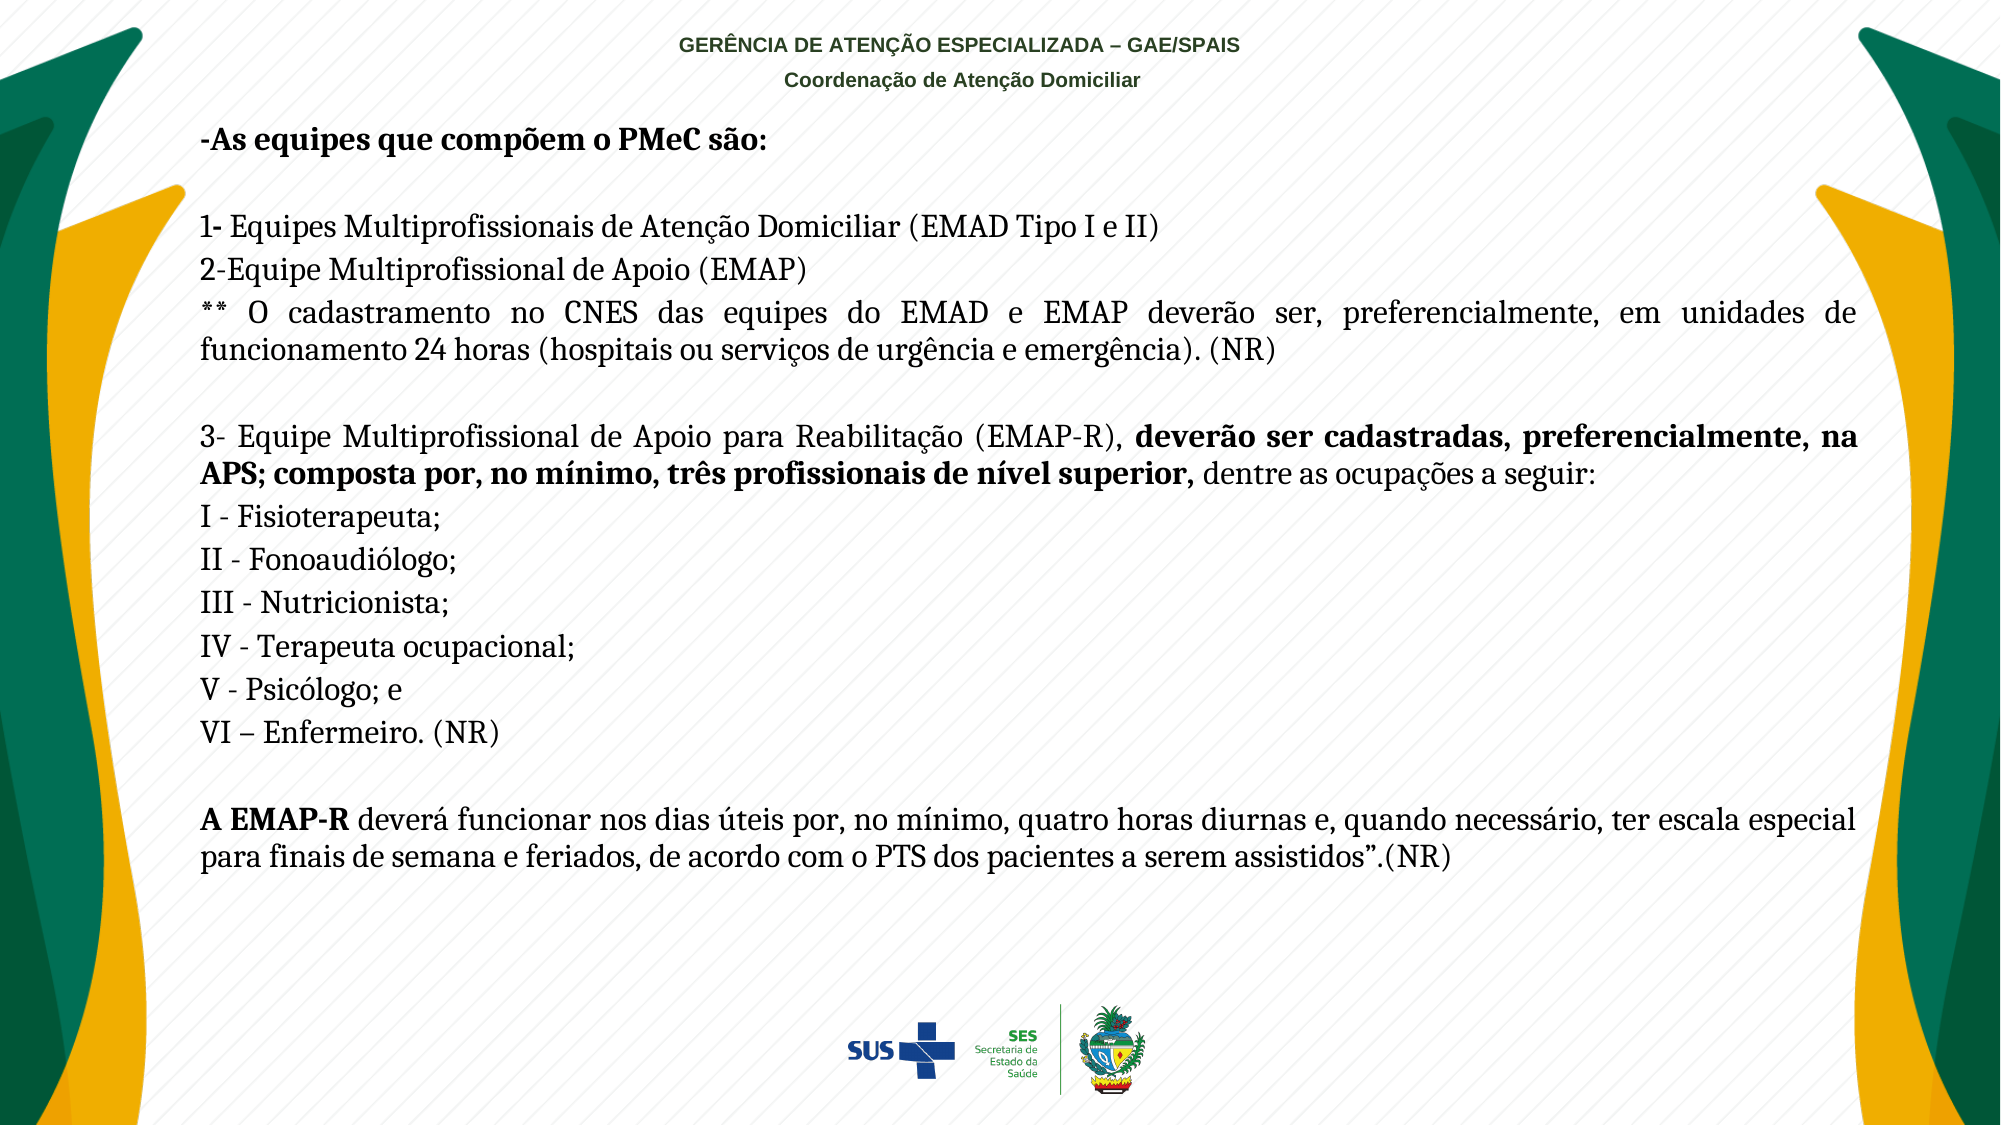

GERÊNCIA DE ATENÇÃO ESPECIALIZADA – GAE/SPAIS
 Coordenação de Atenção Domiciliar
-As equipes que compõem o PMeC são:
1- Equipes Multiprofissionais de Atenção Domiciliar (EMAD Tipo I e II)
2-Equipe Multiprofissional de Apoio (EMAP)
** O cadastramento no CNES das equipes do EMAD e EMAP deverão ser, preferencialmente, em unidades de funcionamento 24 horas (hospitais ou serviços de urgência e emergência). (NR)
3- Equipe Multiprofissional de Apoio para Reabilitação (EMAP-R), deverão ser cadastradas, preferencialmente, na APS; composta por, no mínimo, três profissionais de nível superior, dentre as ocupações a seguir:
I - Fisioterapeuta;
II - Fonoaudiólogo;
III - Nutricionista;
IV - Terapeuta ocupacional;
V - Psicólogo; e
VI – Enfermeiro. (NR)
A EMAP-R deverá funcionar nos dias úteis por, no mínimo, quatro horas diurnas e, quando necessário, ter escala especial para finais de semana e feriados, de acordo com o PTS dos pacientes a serem assistidos”.(NR)